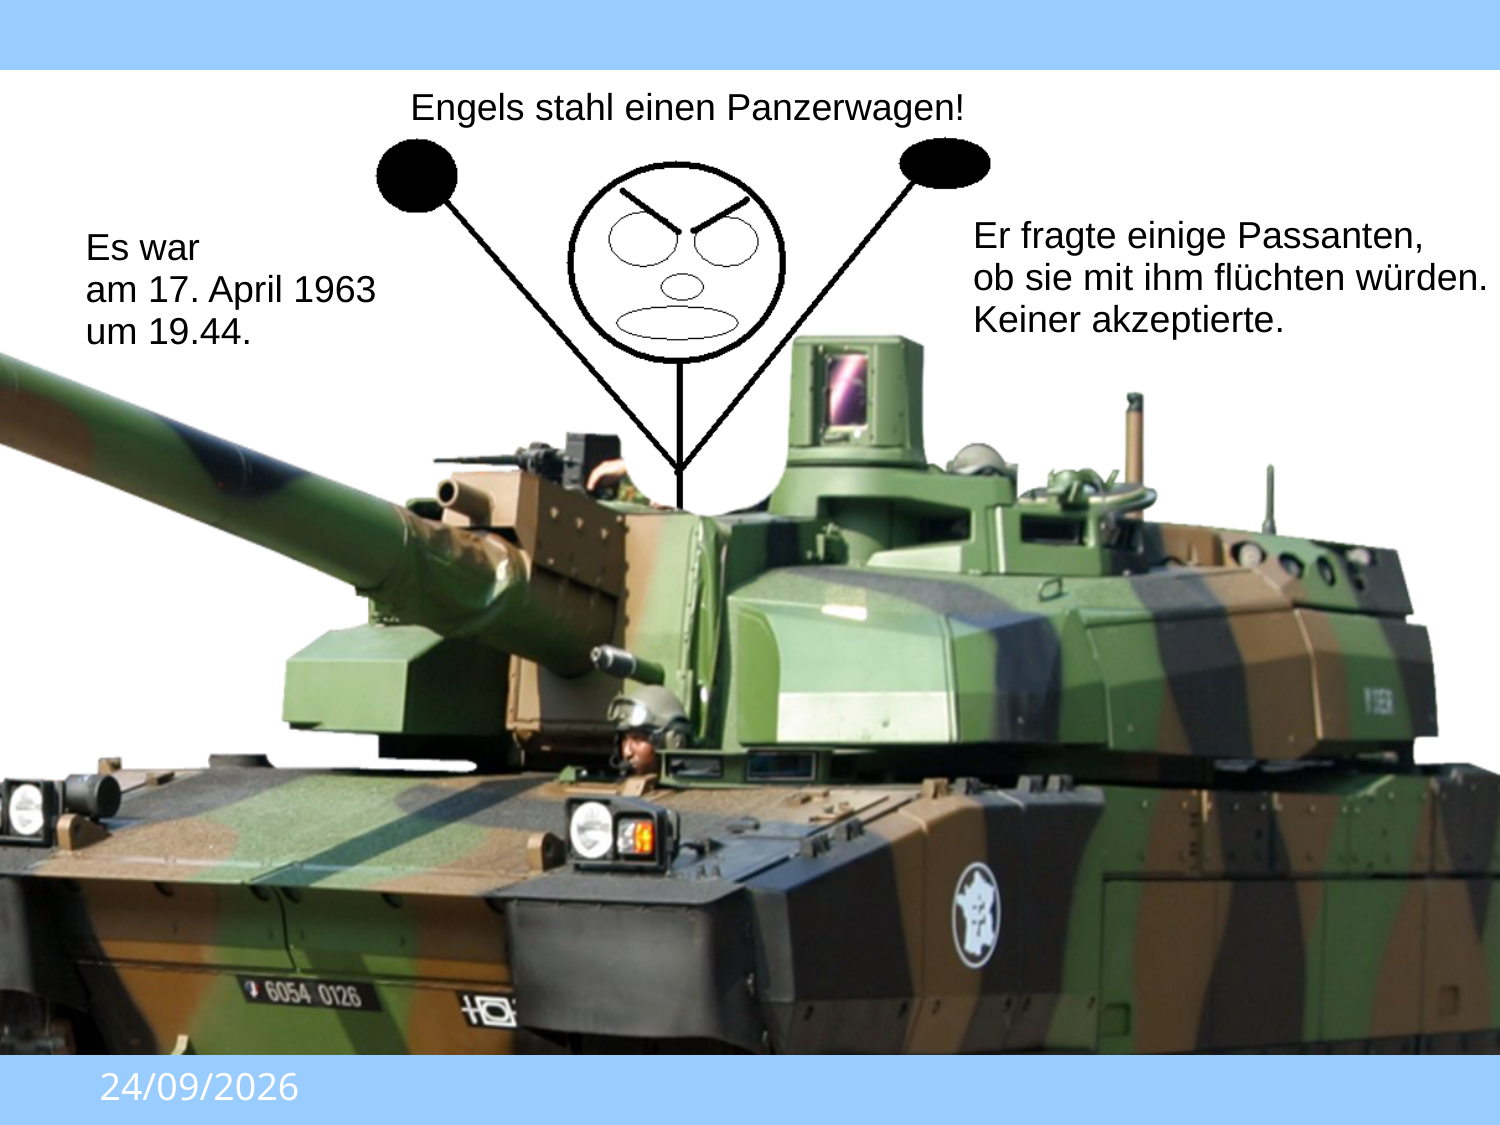

Engels stahl einen Panzerwagen!
Er fragte einige Passanten,
ob sie mit ihm flüchten würden.
Keiner akzeptierte.
Es war
am 17. April 1963
um 19.44.